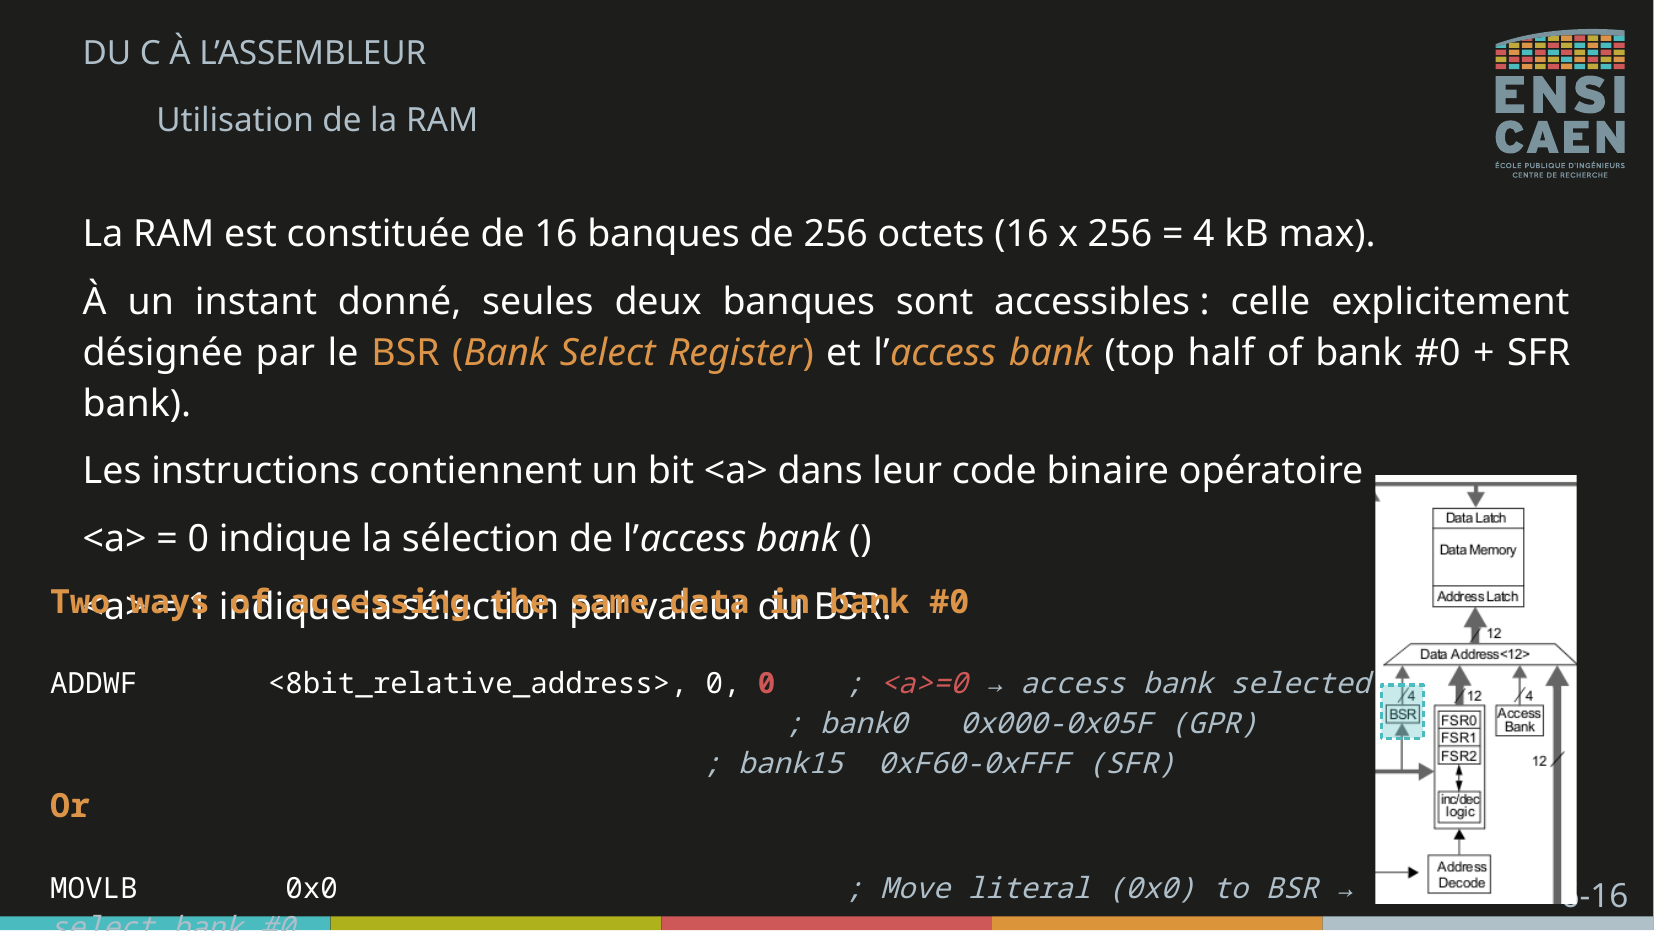

# DU C À L’ASSEMBLEUR Utilisation de la RAM
La RAM est constituée de 16 banques de 256 octets (16 x 256 = 4 kB max).
À un instant donné, seules deux banques sont accessibles : celle explicitement désignée par le BSR (Bank Select Register) et l’access bank (top half of bank #0 + SFR bank).
Les instructions contiennent un bit <a> dans leur code binaire opératoire
<a> = 0 indique la sélection de l’access bank ()
<a> = 1 indique la sélection par valeur du BSR.
Two ways of accessing the same data in bank #0
ADDWF	 <8bit_relative_address>, 0, 0 ; <a>=0 → access bank selected
 ; bank0 0x000-0x05F (GPR)
						 ; bank15 0xF60-0xFFF (SFR)
Or
MOVLB	 0x0 ; Move literal (0x0) to BSR → select bank #0
ADDWF	 <8bit_relative_address>, 0, 1 ; <a>=1 → bank selected with BSR
 ; bank0 0x000-0x0FF (GPR)